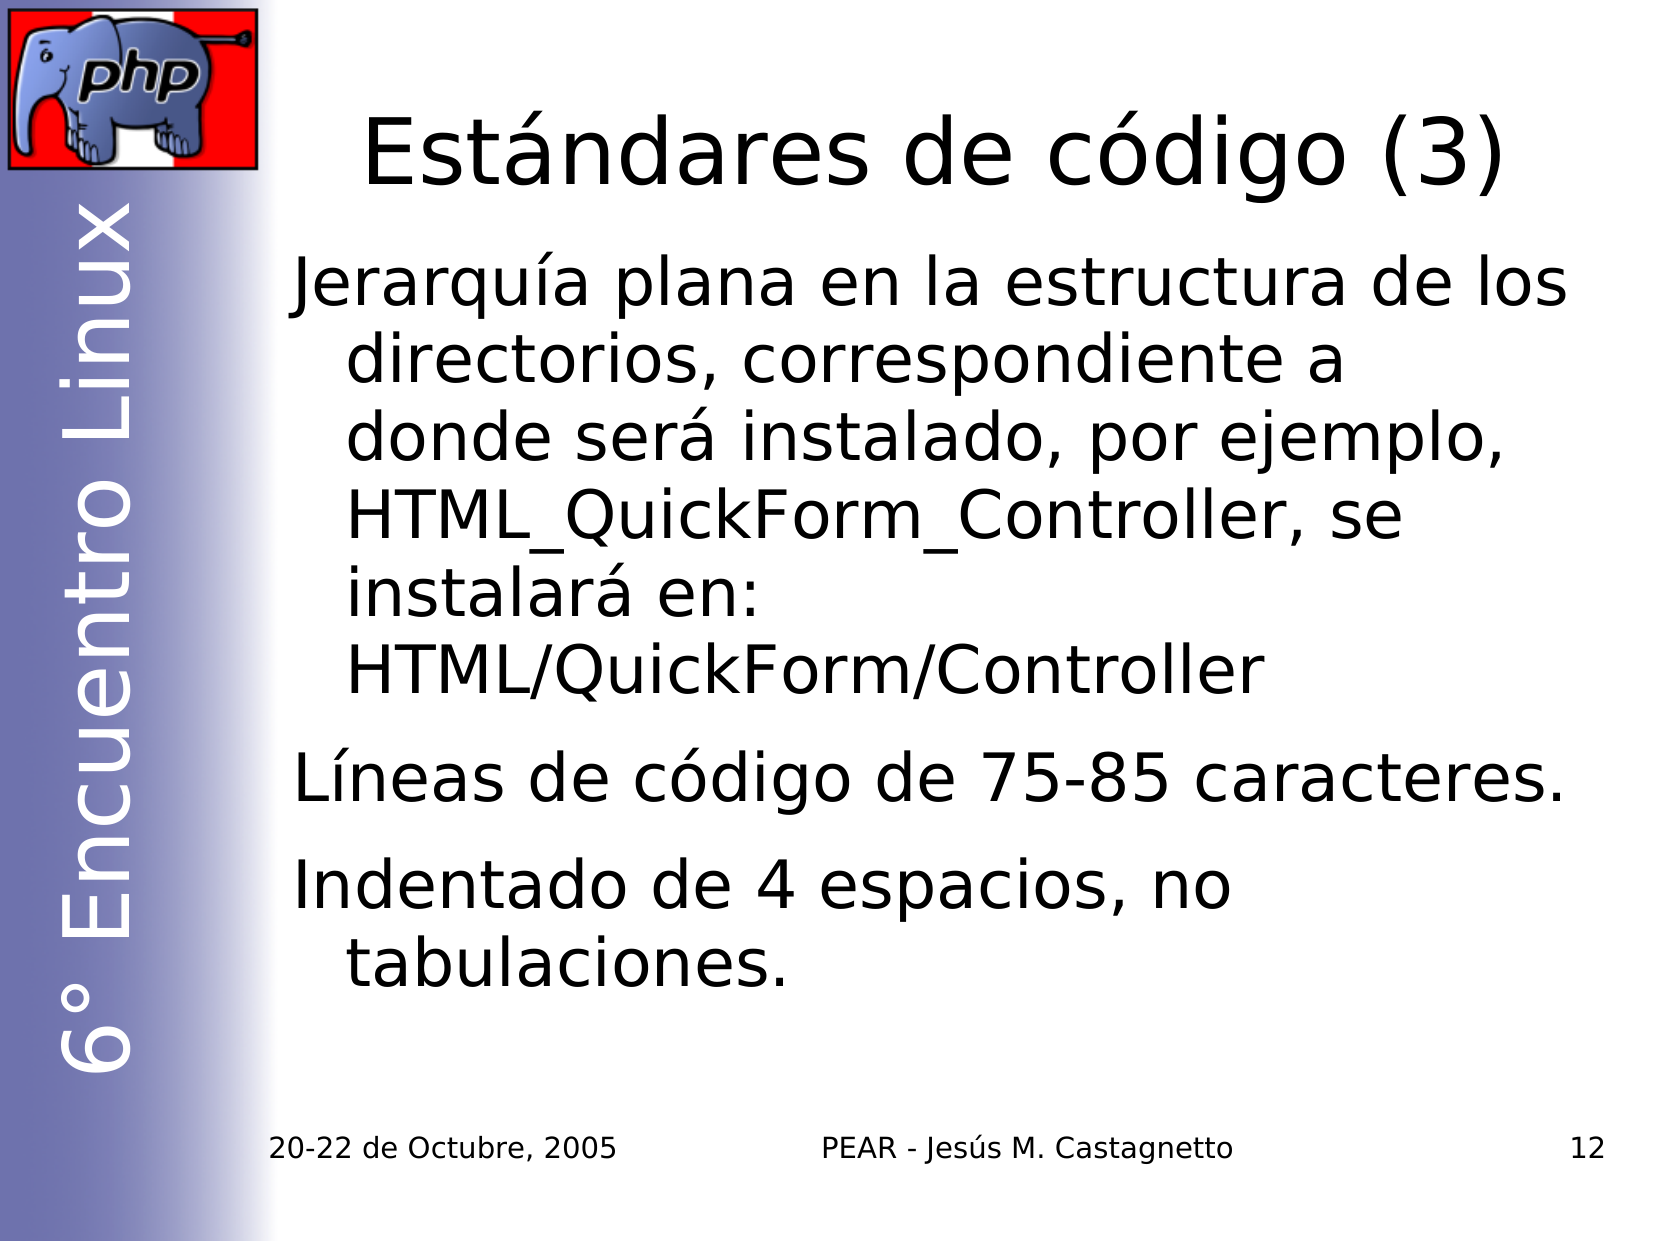

# Estándares de código (3)
Jerarquía plana en la estructura de los directorios, correspondiente a donde será instalado, por ejemplo, HTML_QuickForm_Controller, se instalará en: HTML/QuickForm/Controller
Líneas de código de 75-85 caracteres.
Indentado de 4 espacios, no tabulaciones.
20-22 de Octubre, 2005
PEAR - Jesús M. Castagnetto
12